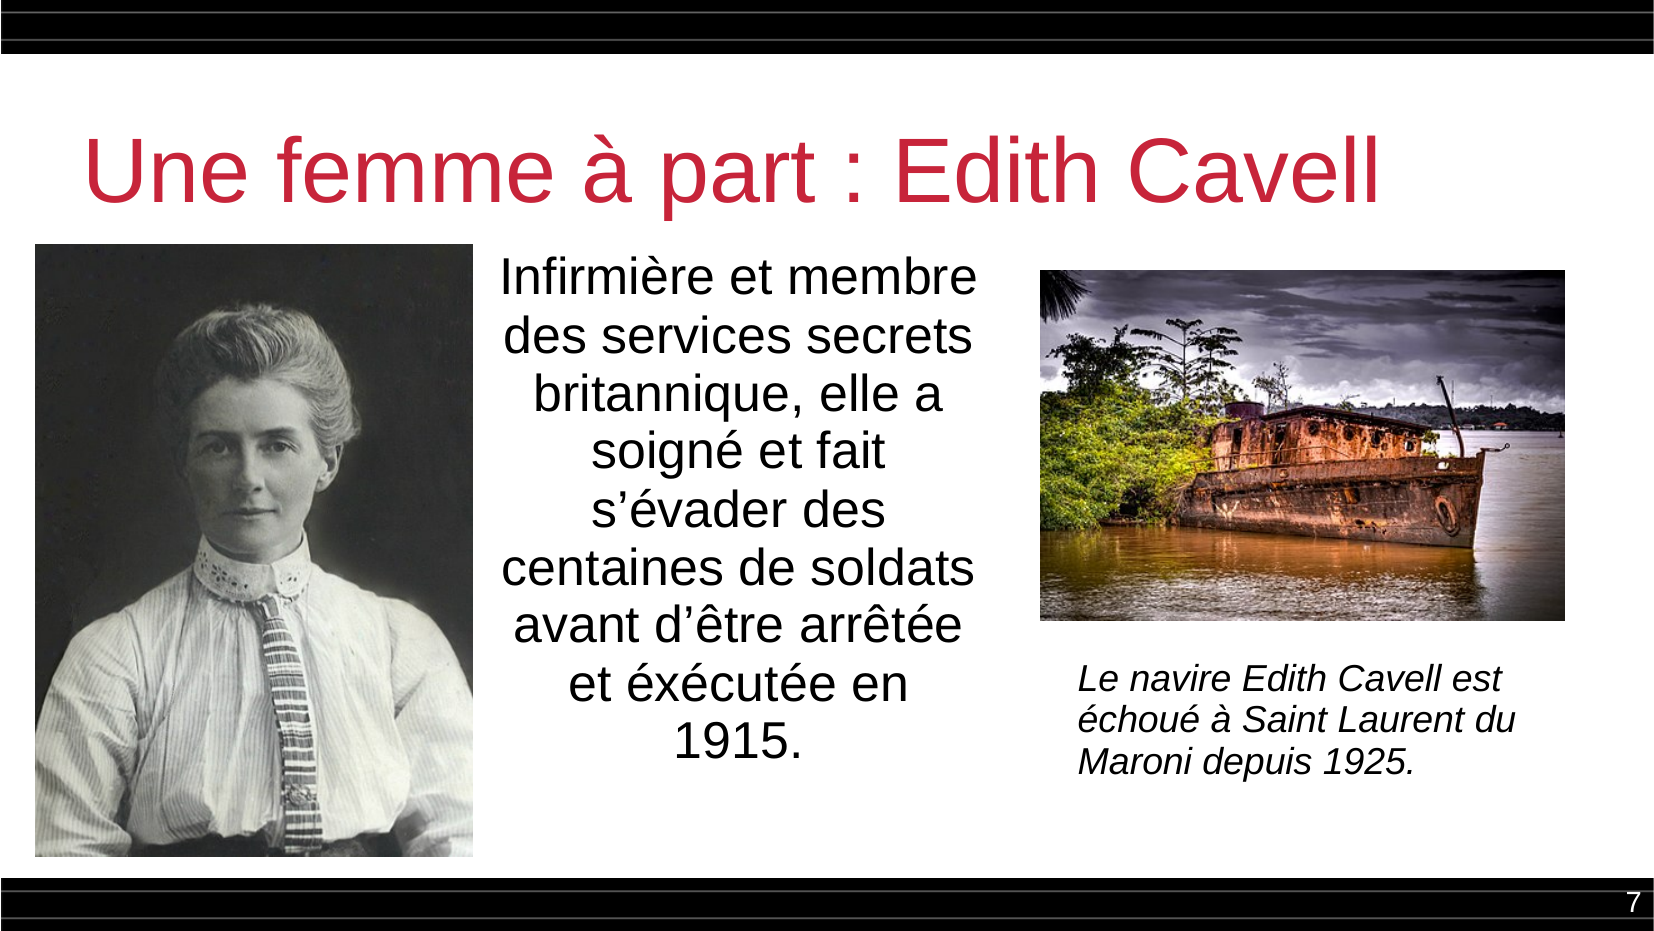

# Une femme à part : Edith Cavell
Infirmière et membre des services secrets britannique, elle a soigné et fait s’évader des centaines de soldats avant d’être arrêtée et éxécutée en 1915.
Le navire Edith Cavell est échoué à Saint Laurent du Maroni depuis 1925.